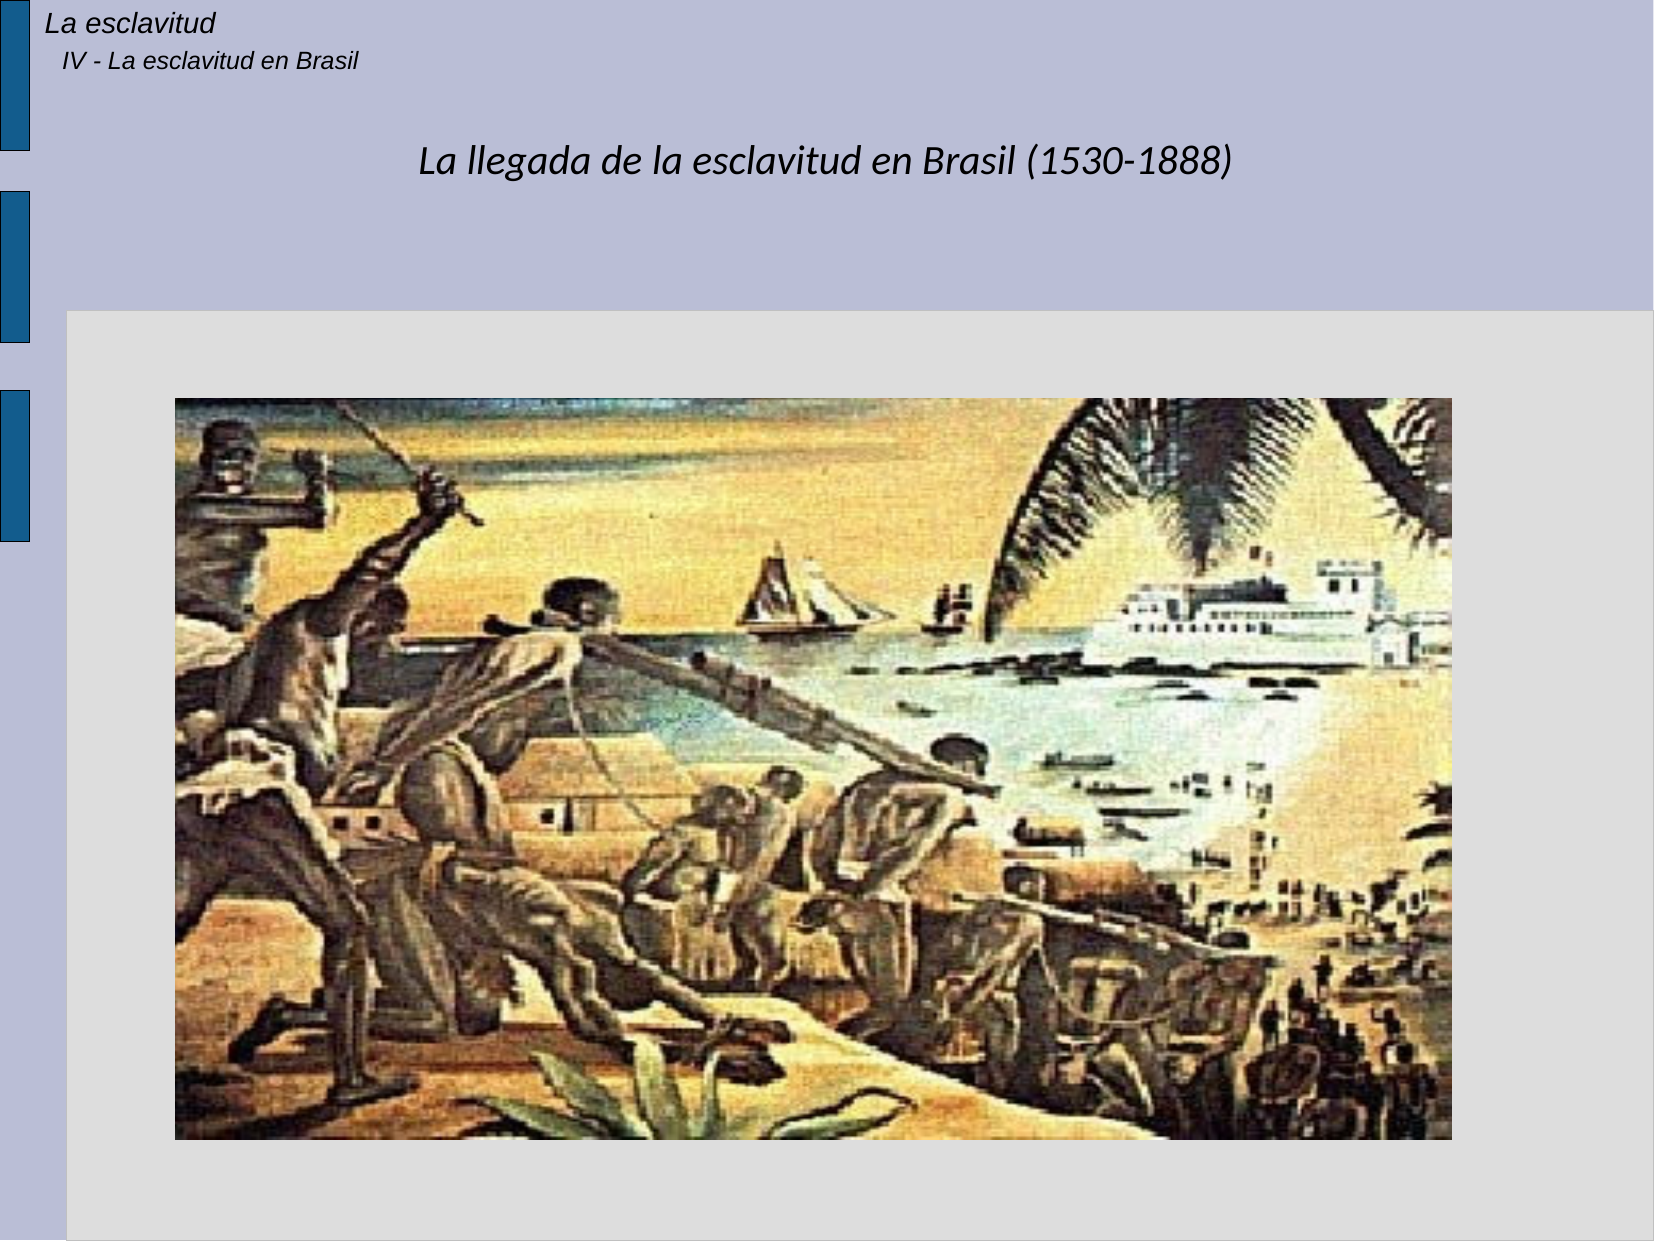

IV - La esclavitud en Brasil
# La llegada de la esclavitud en Brasil (1530-1888)